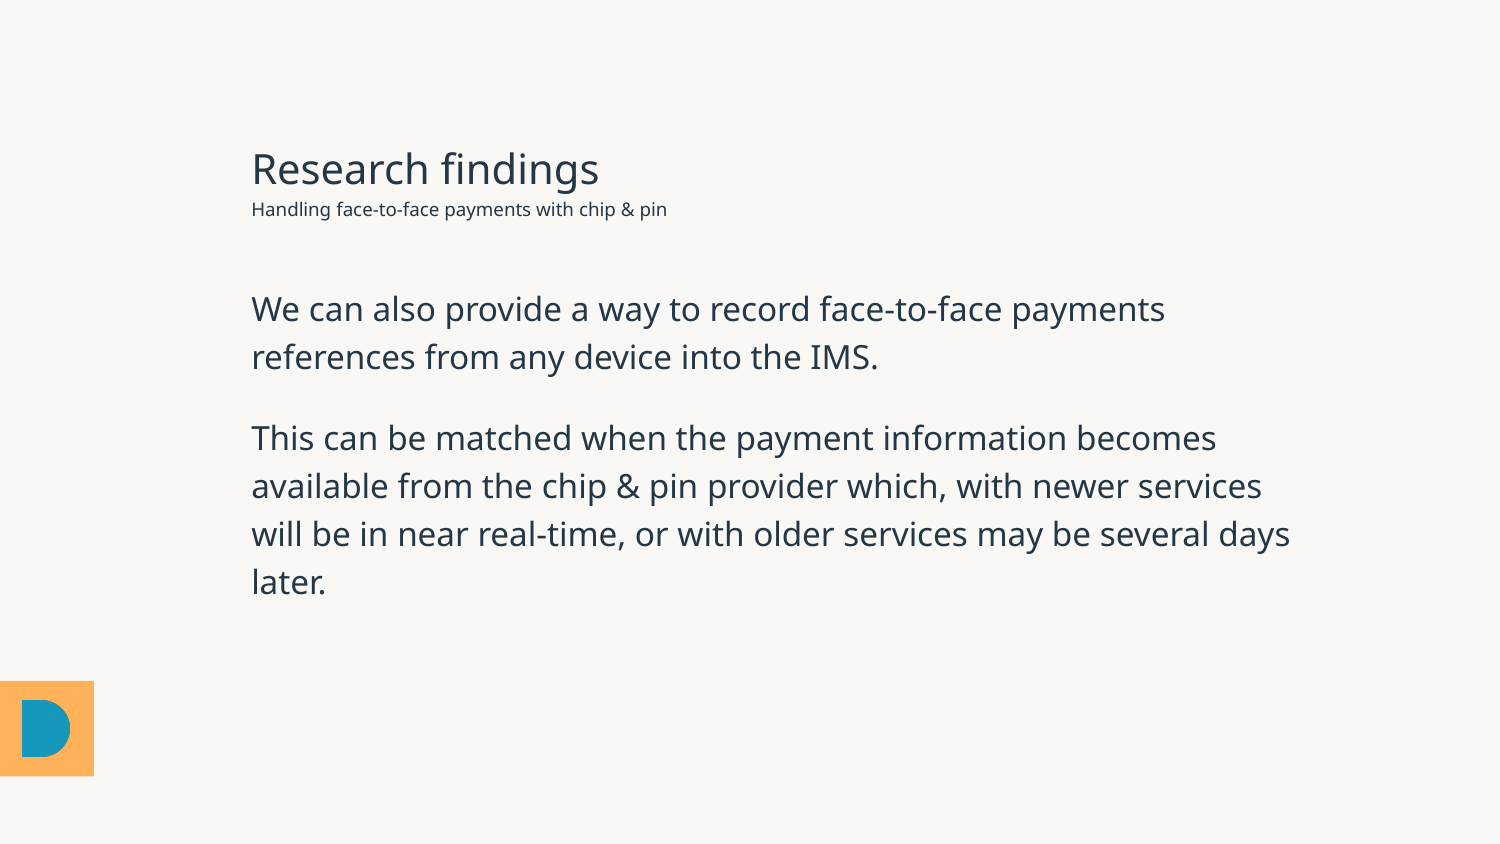

Research findings
Handling face-to-face payments with chip & pin
# We can also provide a way to record face-to-face payments references from any device into the IMS.
This can be matched when the payment information becomes available from the chip & pin provider which, with newer services will be in near real-time, or with older services may be several days later.